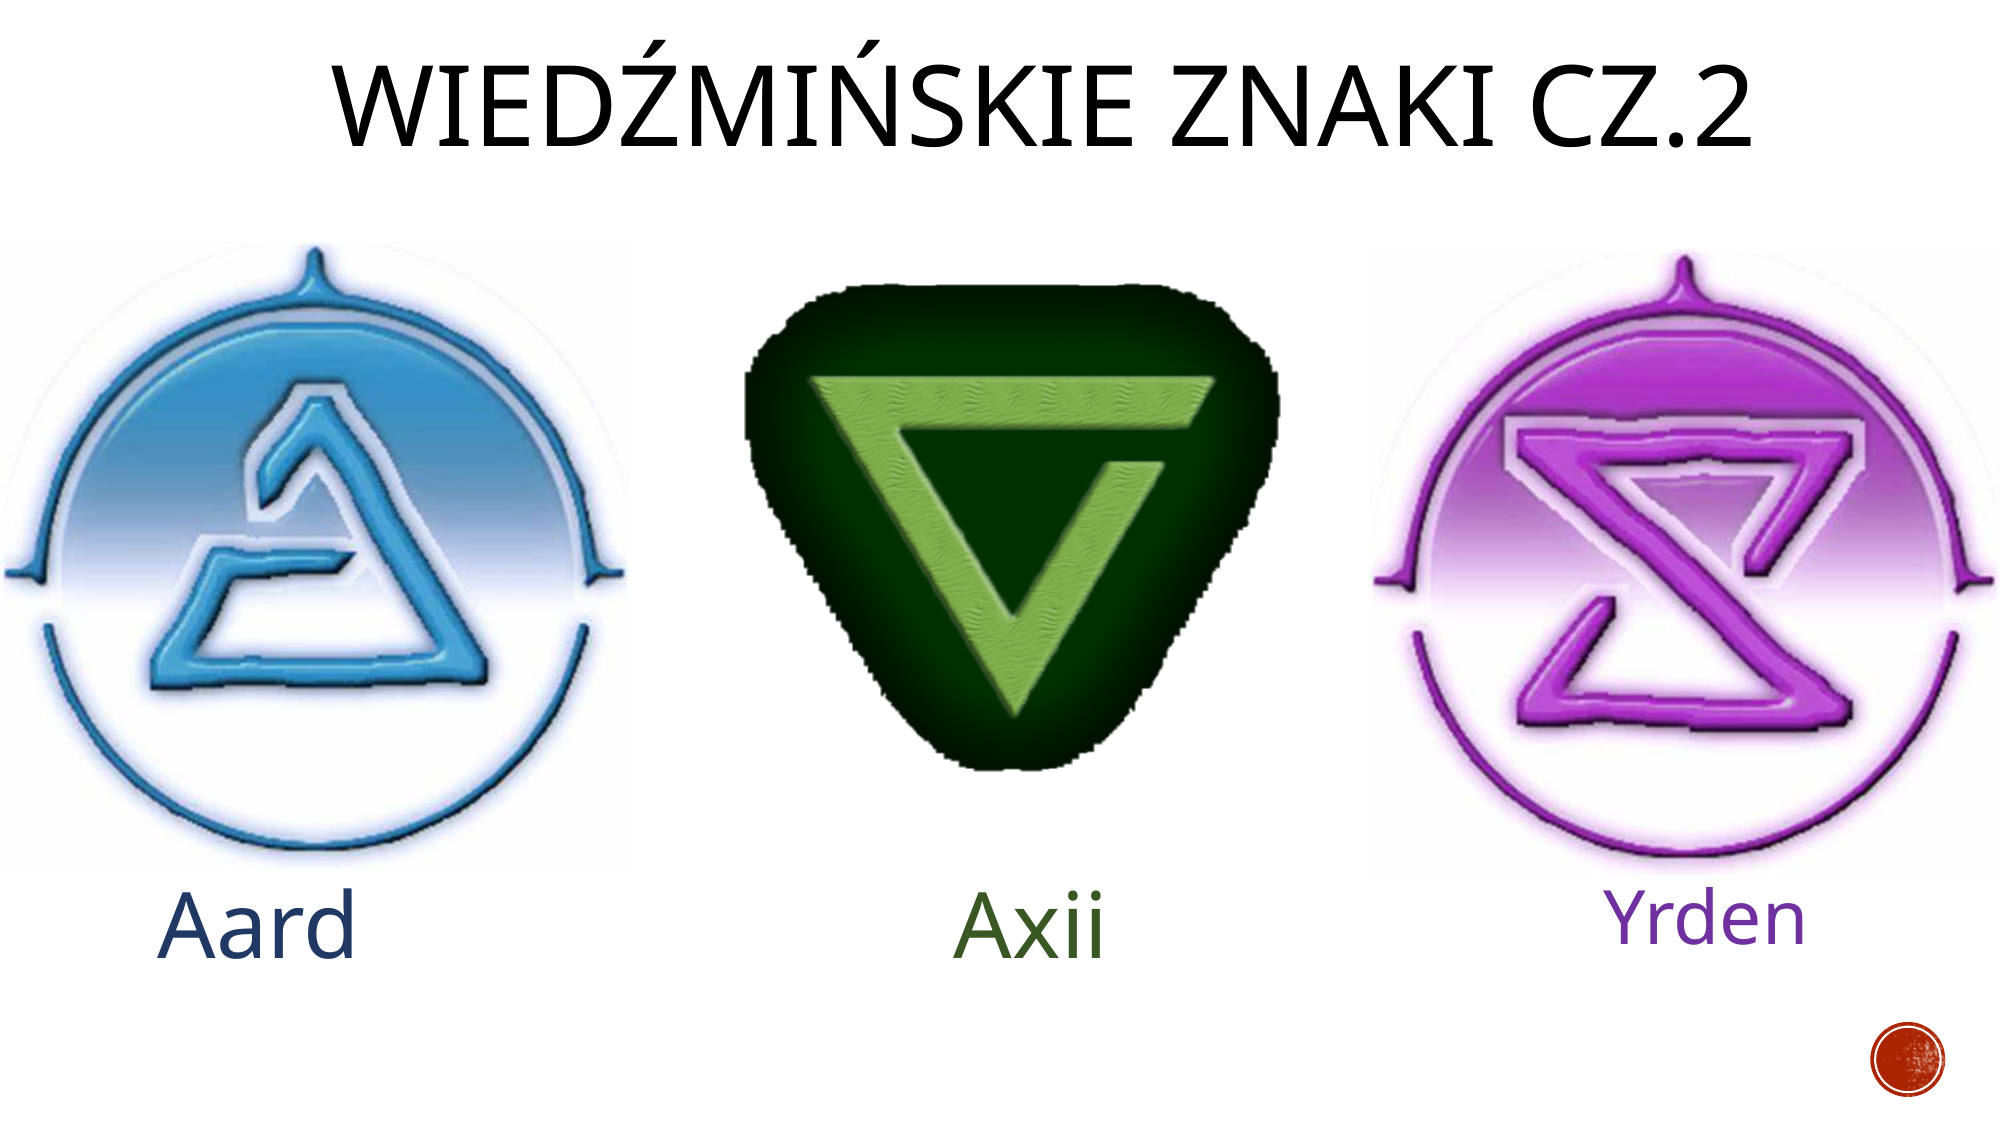

# Wiedźmińskie znaki cz.2
 Aard Axii
Yrden